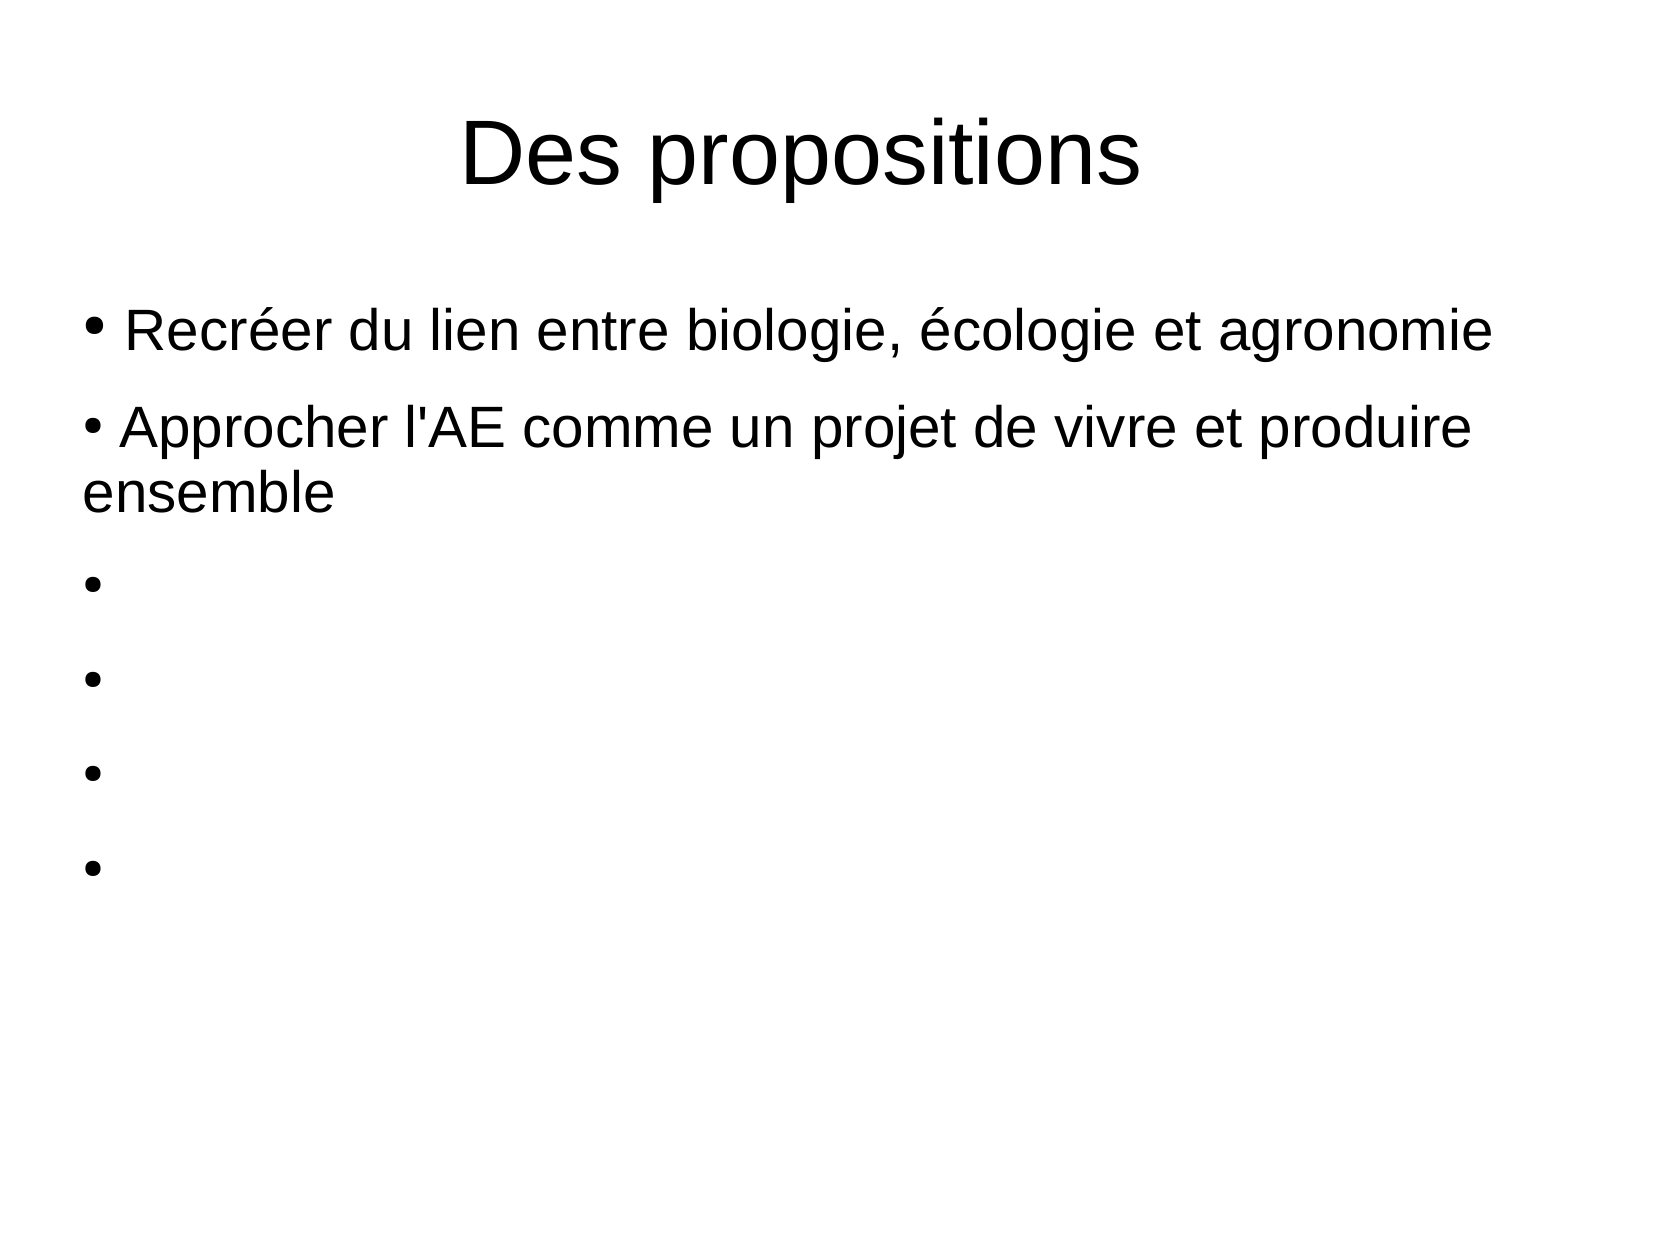

# Des propositions
 Recréer du lien entre biologie, écologie et agronomie
 Approcher l'AE comme un projet de vivre et produire ensemble